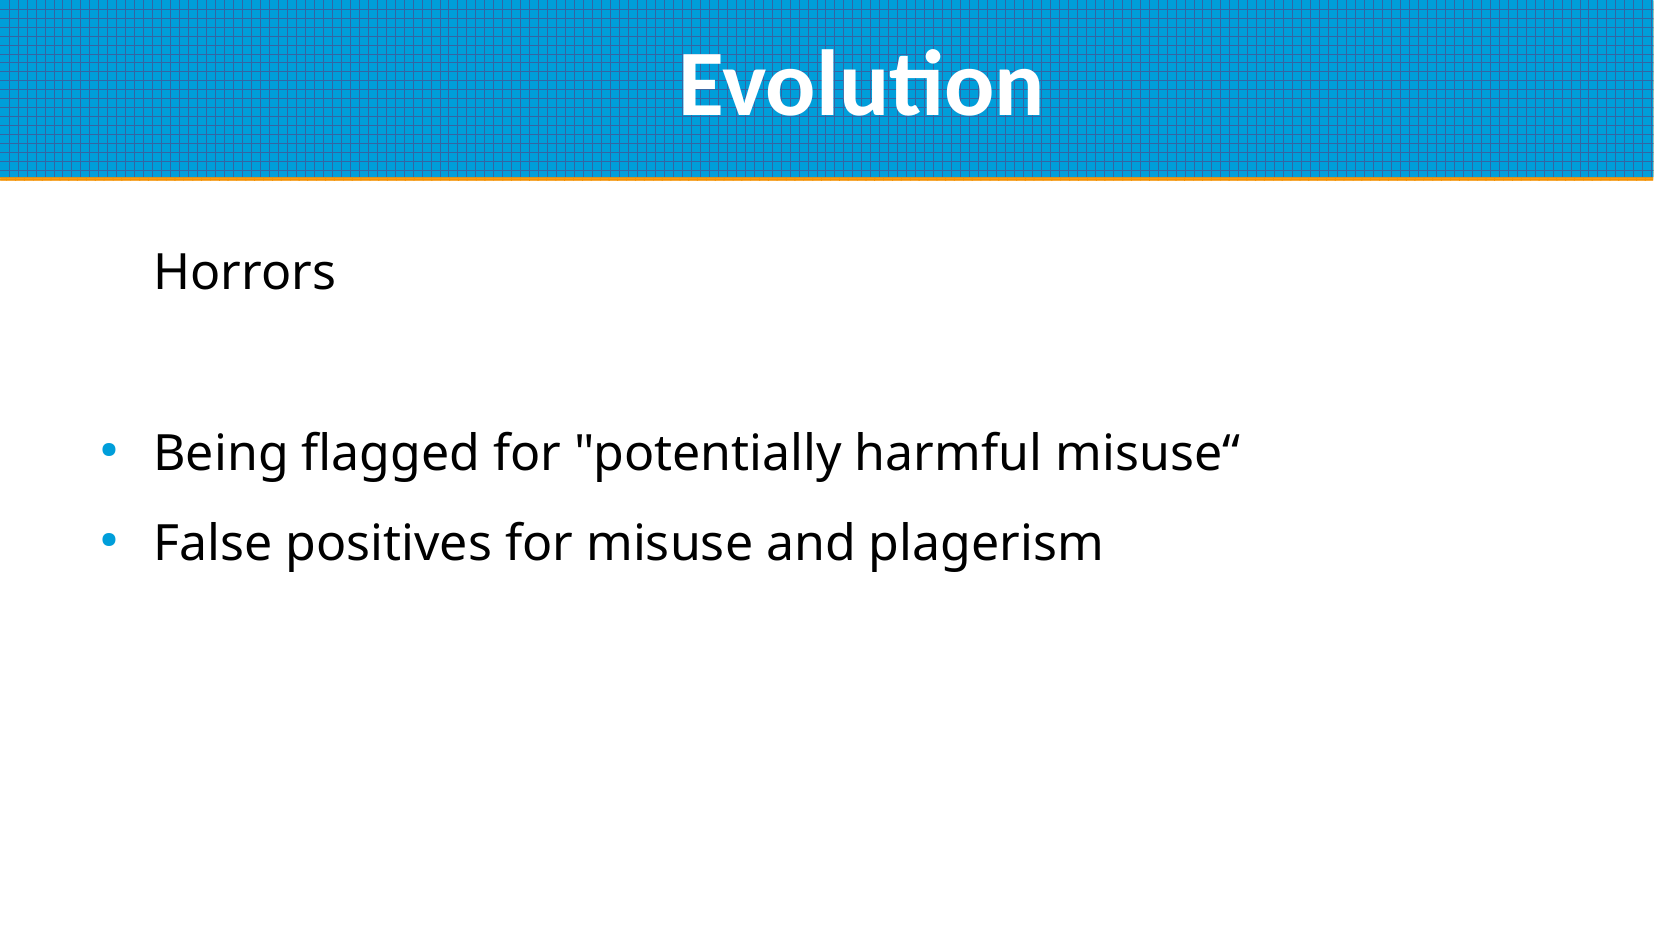

# Evolution
Horrors
Being flagged for "potentially harmful misuse“
False positives for misuse and plagerism